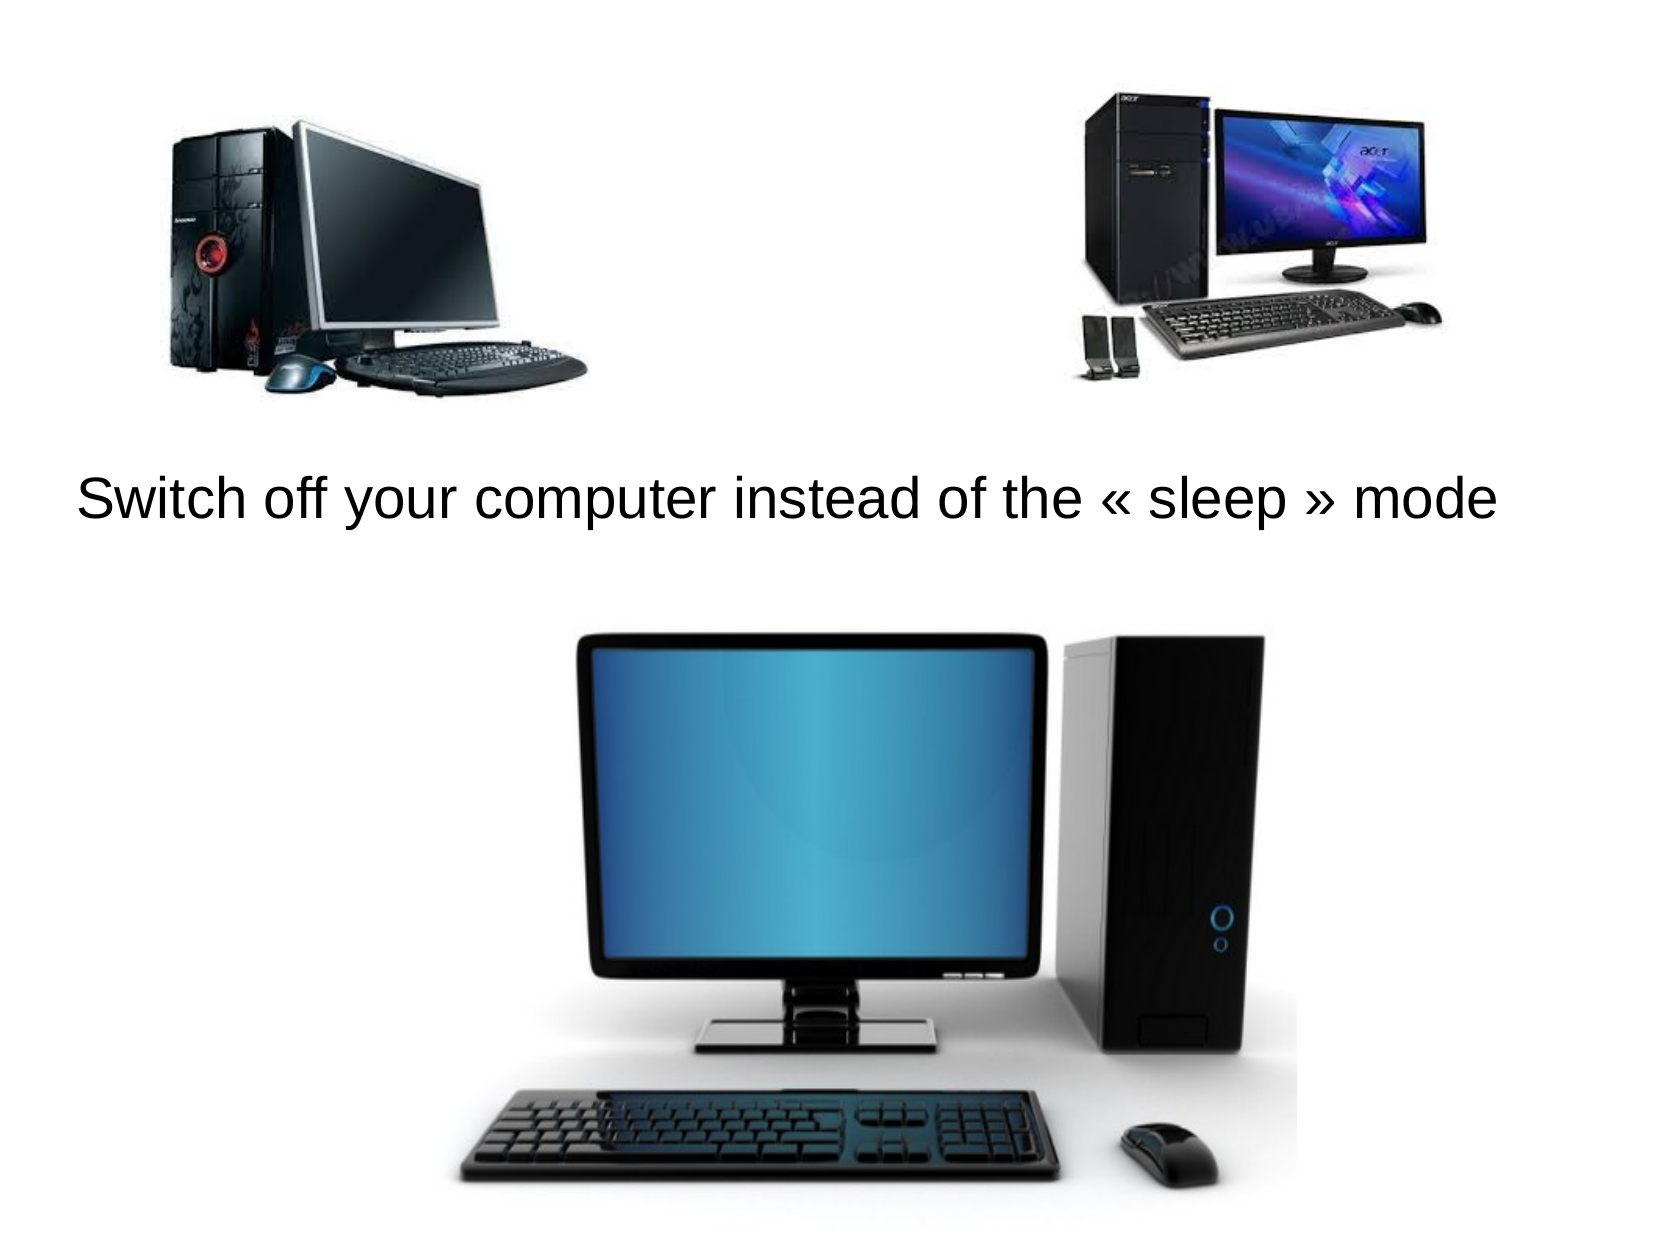

Switch off your computer instead of the « sleep » mode